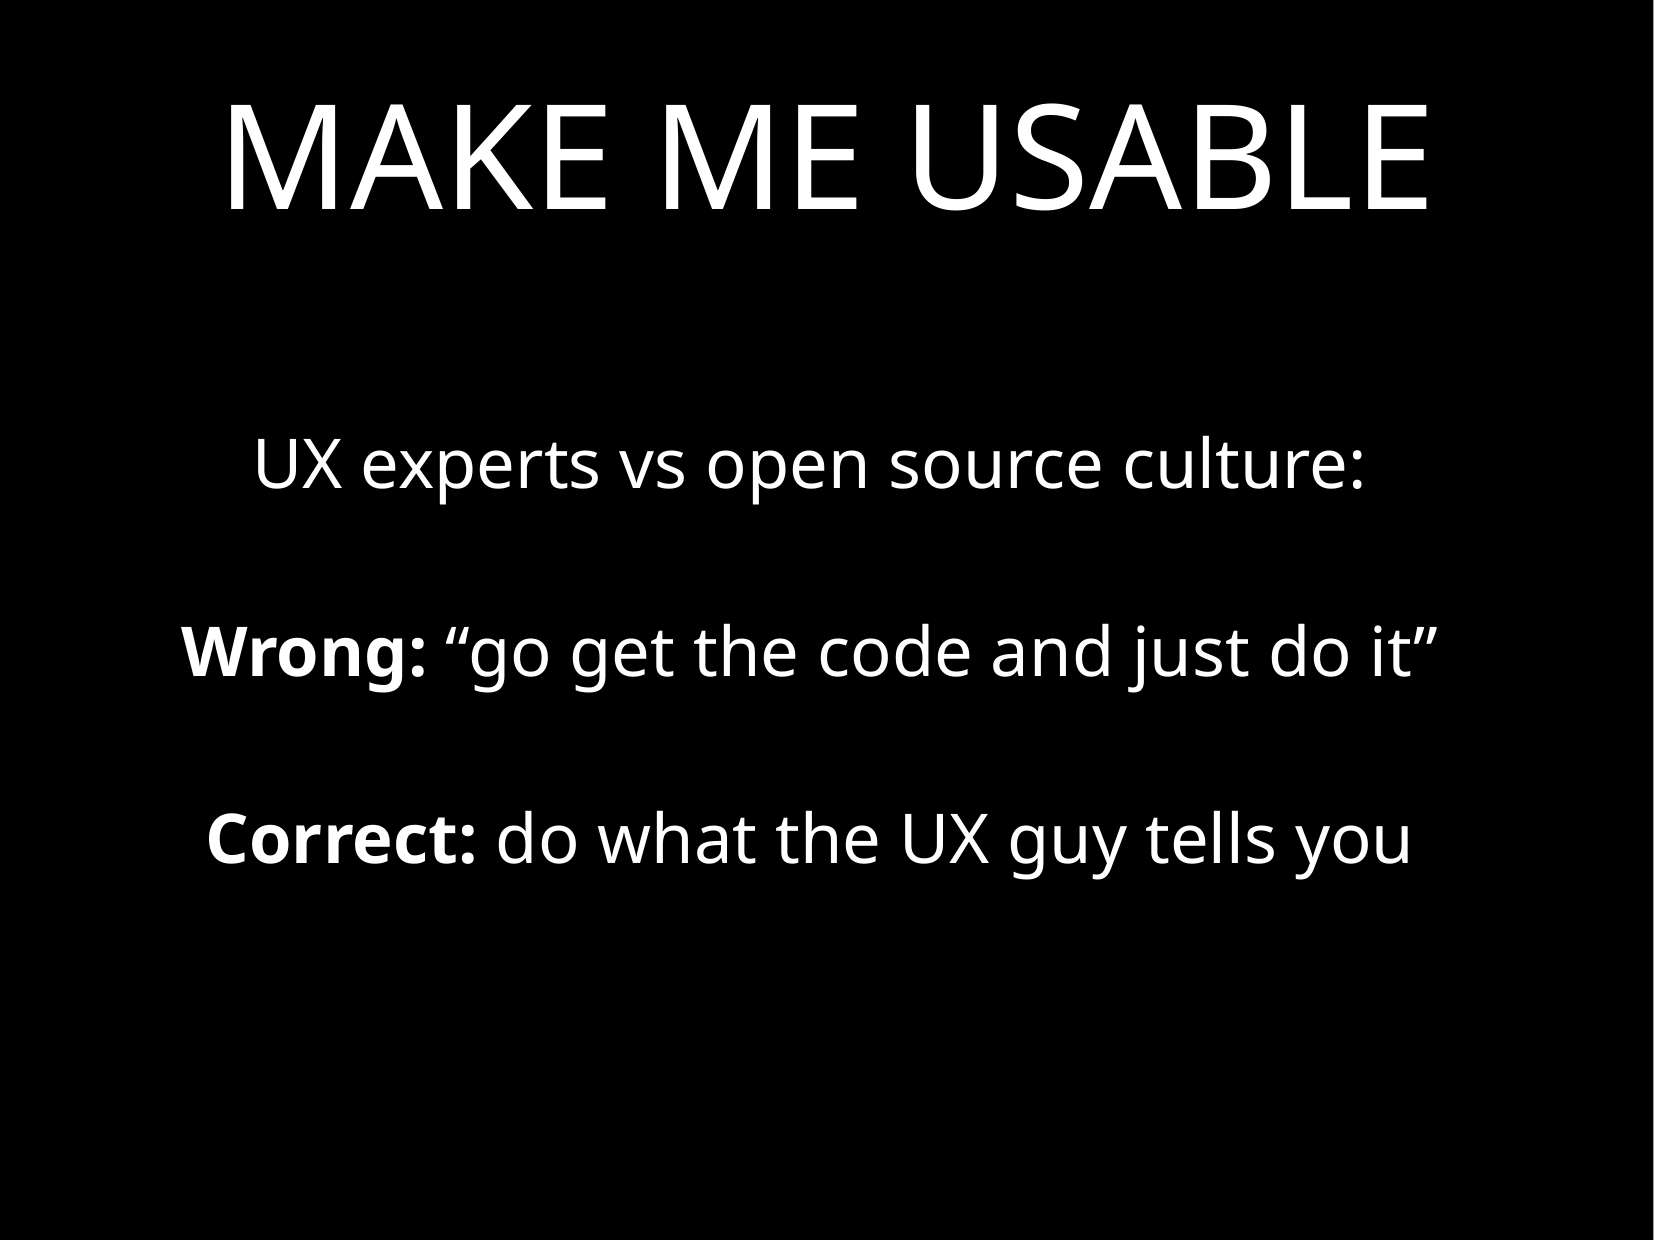

# MAKE ME USABLE
UX experts vs open source culture:
Wrong: “go get the code and just do it”
Correct: do what the UX guy tells you